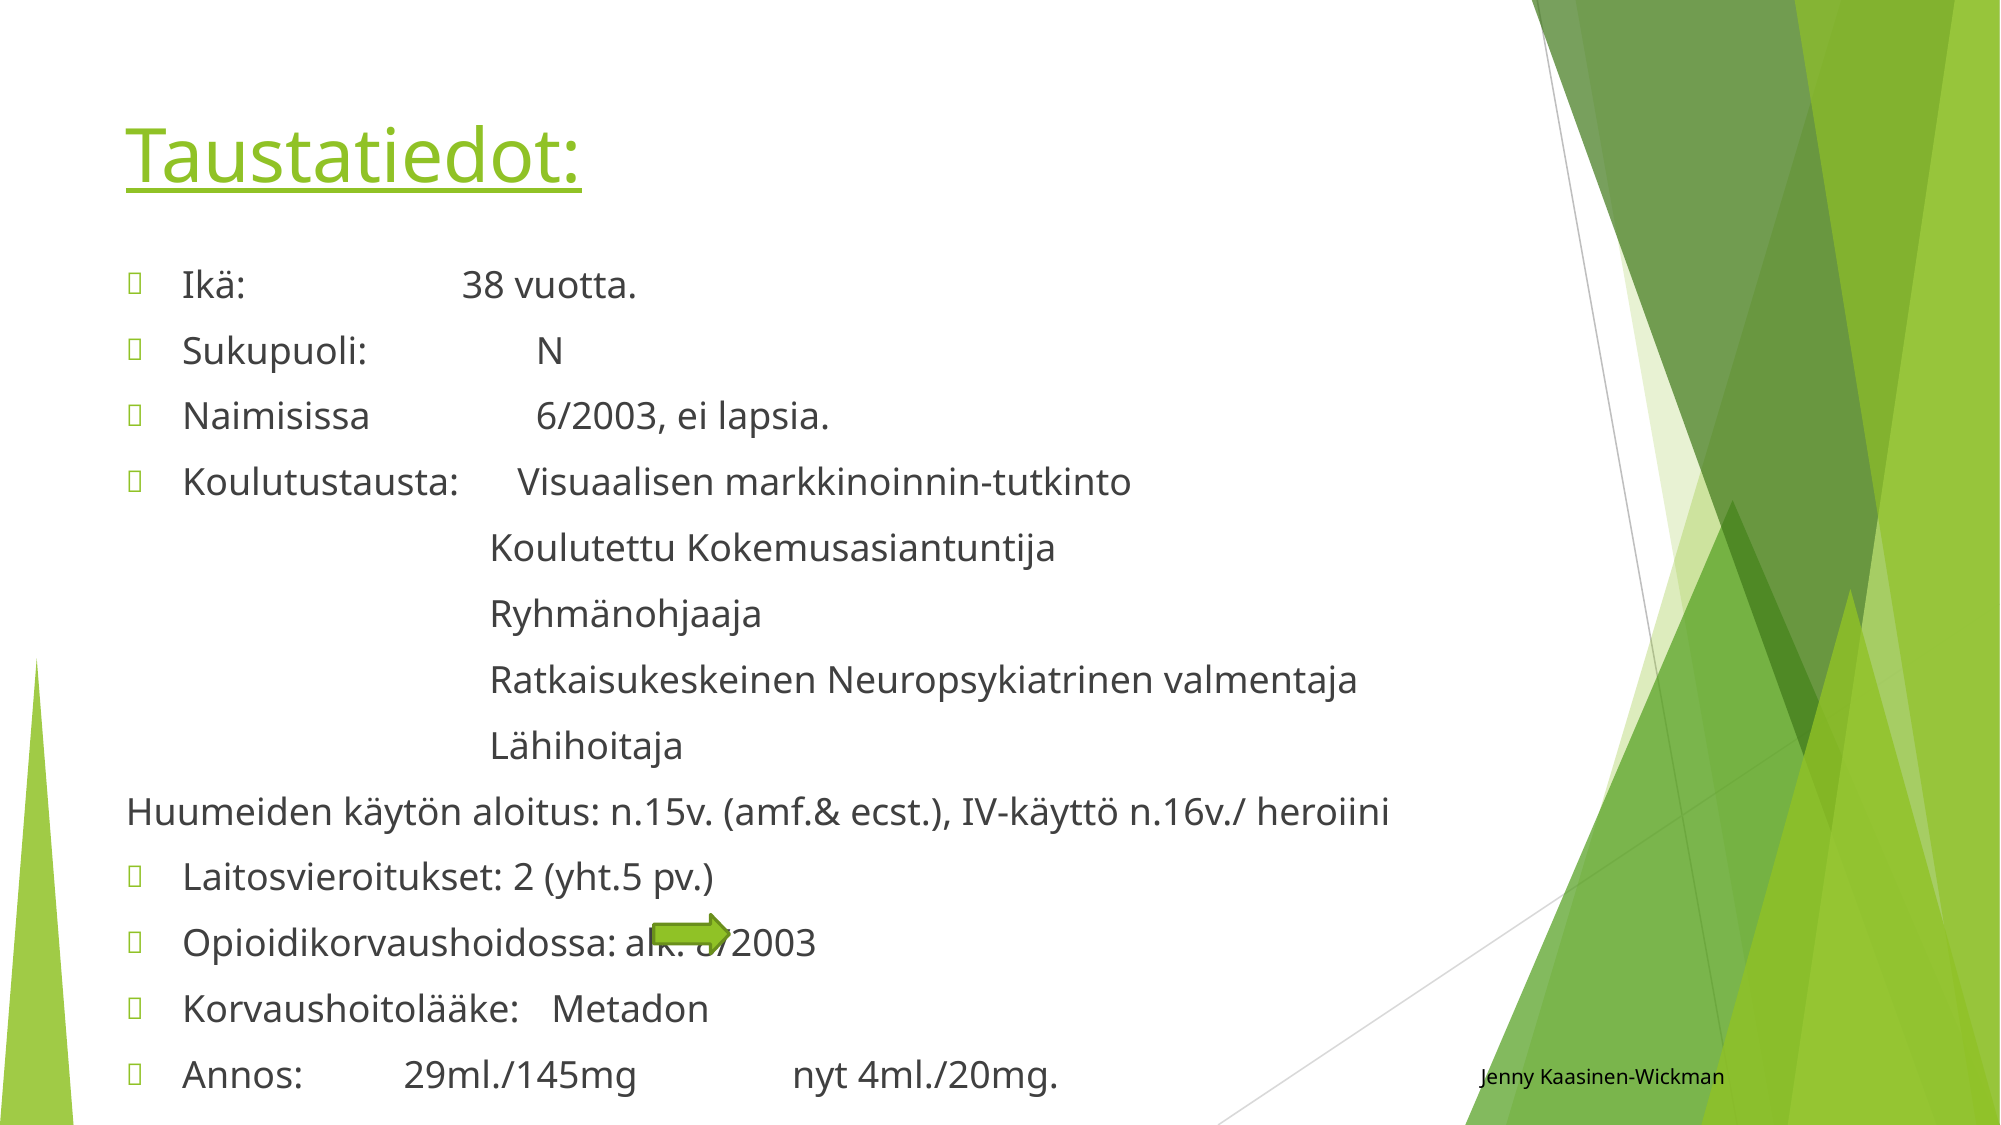

# Taustatiedot:
Ikä:			 38 vuotta.
Sukupuoli:		 N
Naimisissa		 6/2003, ei lapsia.
Koulutustausta: Visuaalisen markkinoinnin-tutkinto
				 Koulutettu Kokemusasiantuntija
				 Ryhmänohjaaja
				 Ratkaisukeskeinen Neuropsykiatrinen valmentaja
				 Lähihoitaja
Huumeiden käytön aloitus: n.15v. (amf.& ecst.), IV-käyttö n.16v./ heroiini
Laitosvieroitukset: 2 (yht.5 pv.)
Opioidikorvaushoidossa:	alk. 8/2003
Korvaushoitolääke:	Metadon
Annos:		29ml./145mg		 nyt 4ml./20mg.
Tukilääkitys:	Opamox 15mg x2/vk.
Jenny Kaasinen-Wickman